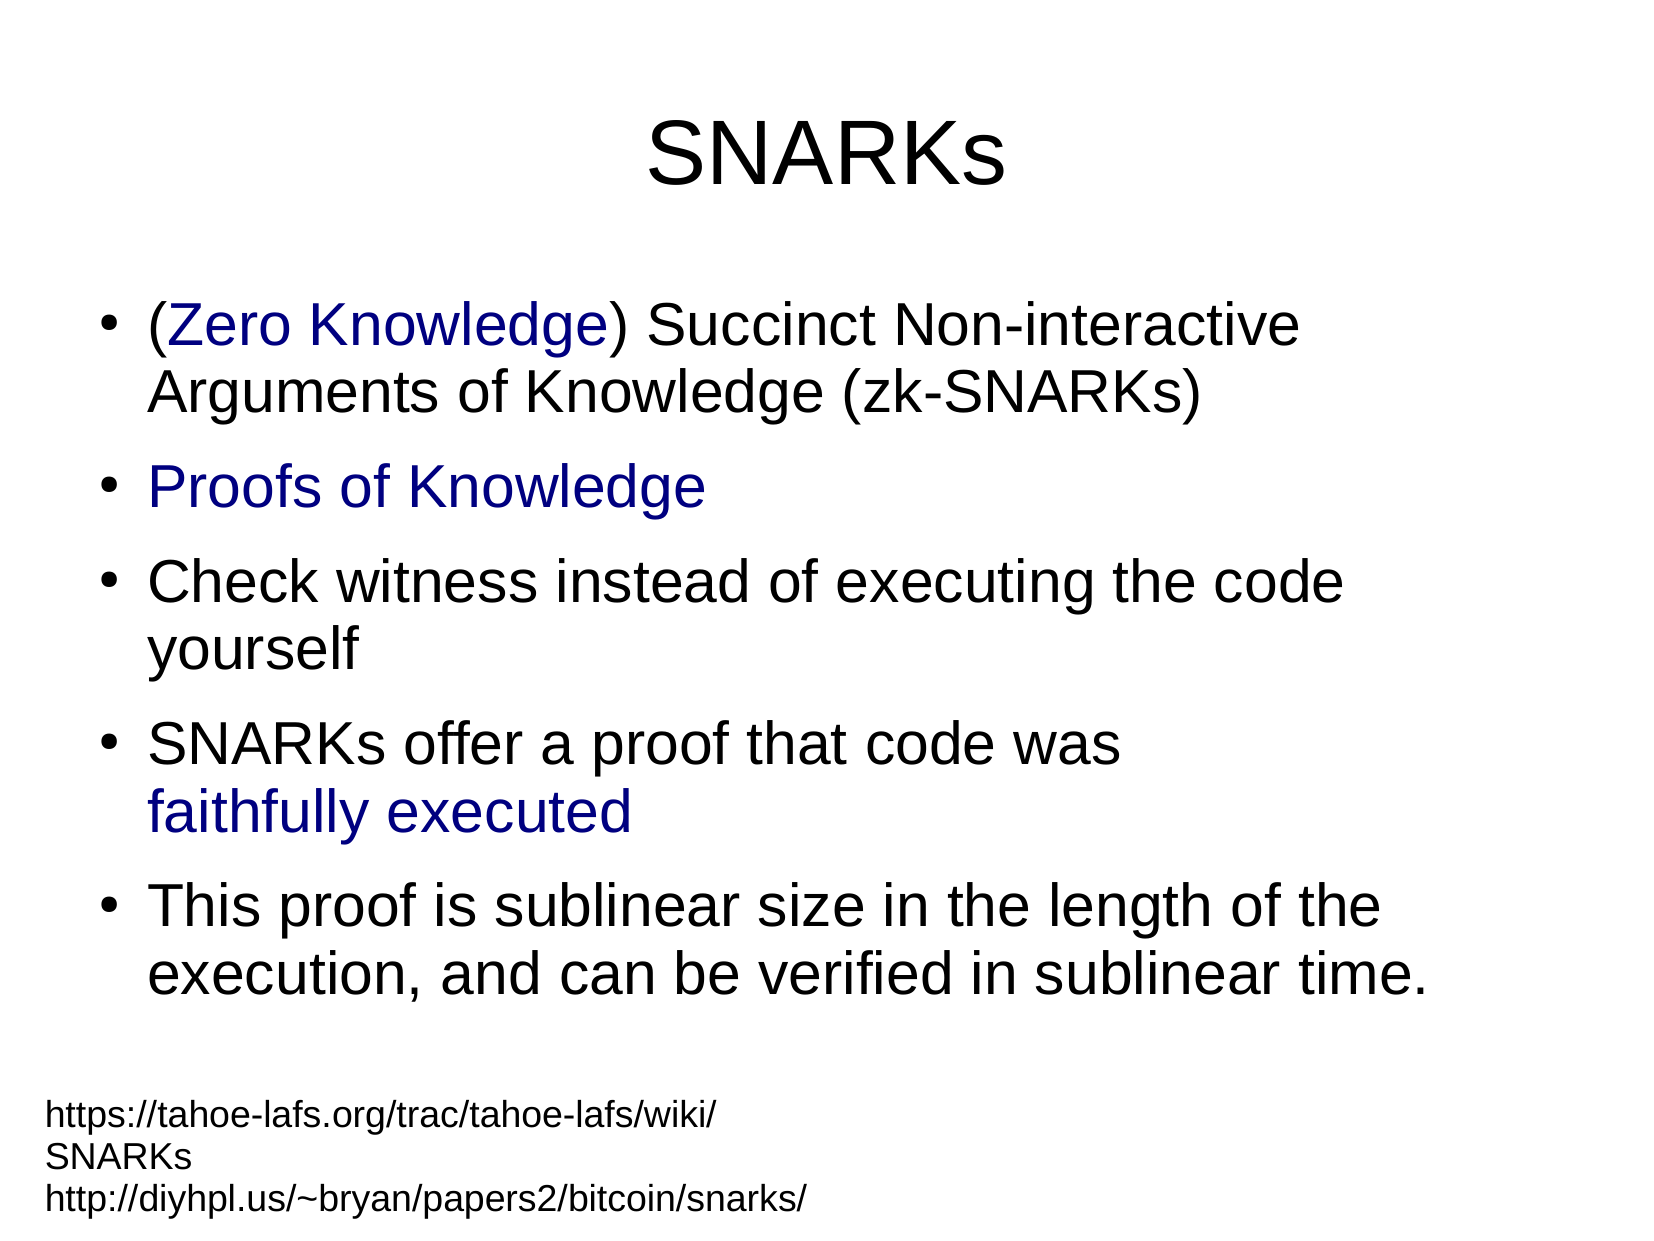

# SNARKs
(Zero Knowledge) Succinct Non-interactive Arguments of Knowledge (zk-SNARKs)
Proofs of Knowledge
Check witness instead of executing the code yourself
SNARKs offer a proof that code was faithfully executed
This proof is sublinear size in the length of the execution, and can be verified in sublinear time.
https://tahoe-lafs.org/trac/tahoe-lafs/wiki/SNARKs
http://diyhpl.us/~bryan/papers2/bitcoin/snarks/